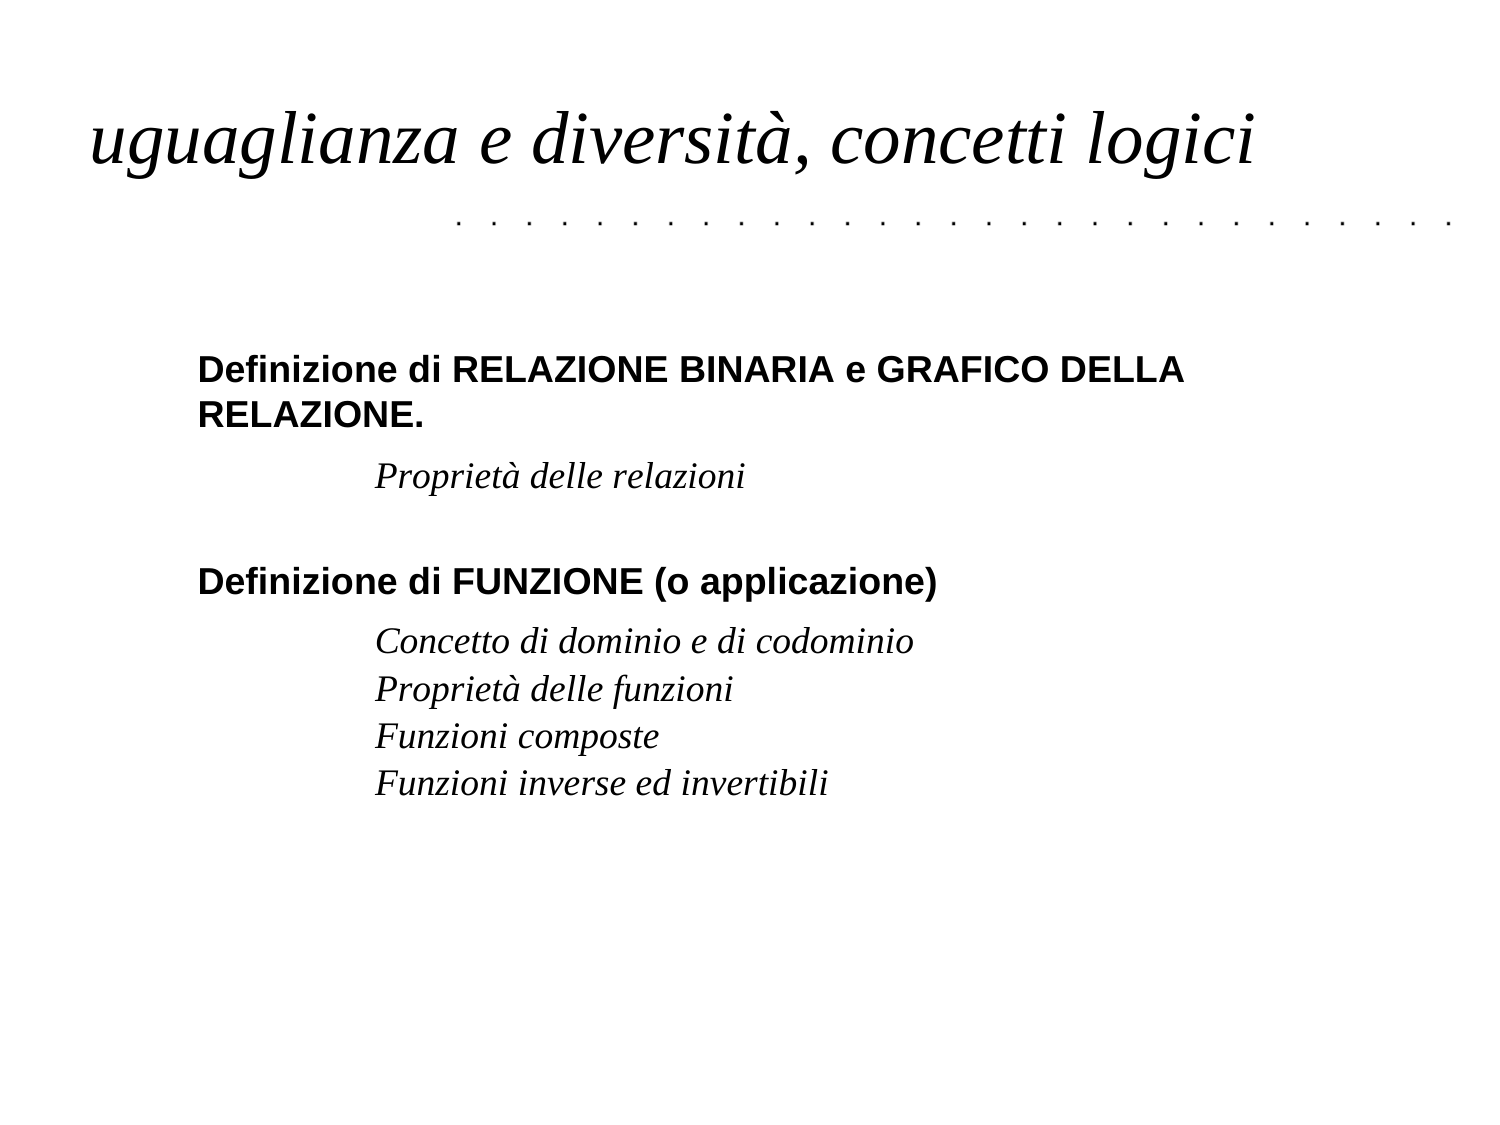

# uguaglianza e diversità, concetti logici
Definizione di RELAZIONE BINARIA e GRAFICO DELLA RELAZIONE.
Proprietà delle relazioni
Definizione di FUNZIONE (o applicazione)
Concetto di dominio e di codominio
Proprietà delle funzioni
Funzioni composte
Funzioni inverse ed invertibili